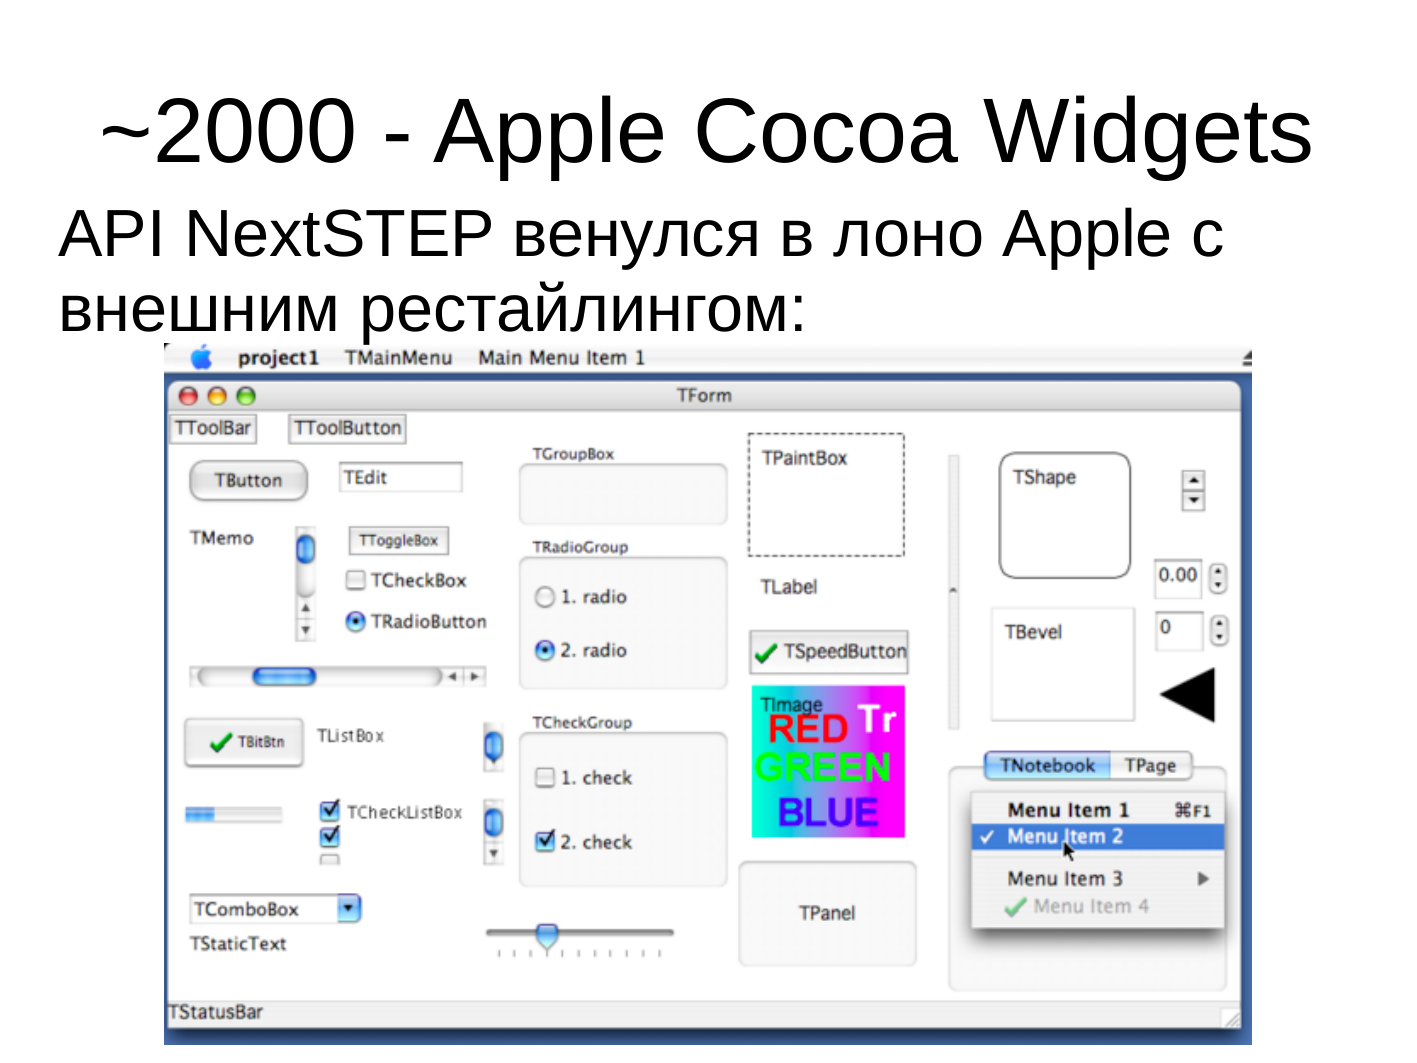

# ~2000 - Apple Cocoa Widgets
API NextSTEP венулся в лоно Apple с внешним рестайлингом: